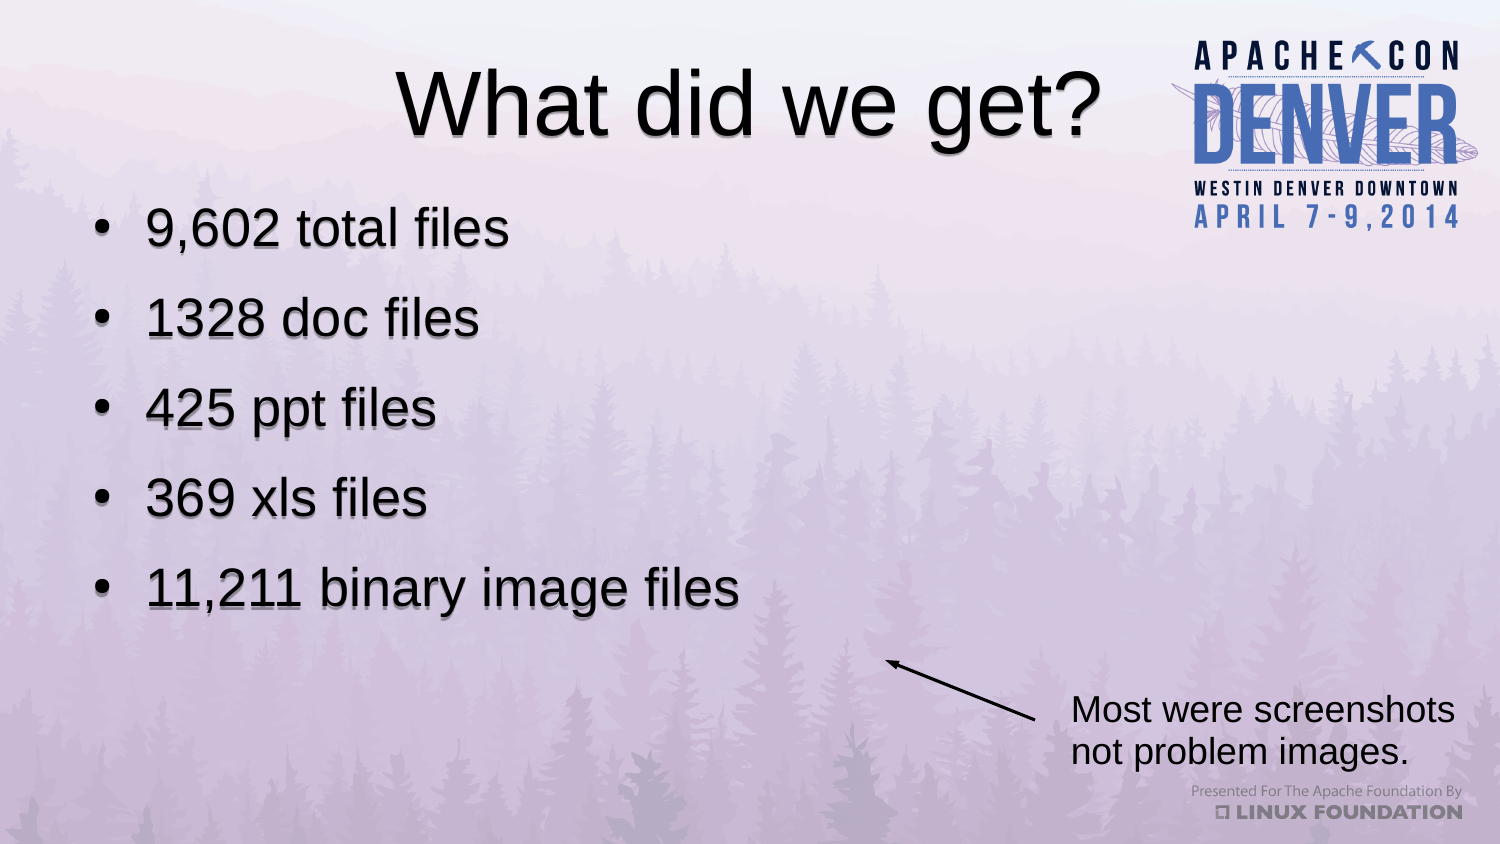

# What did we get?
9,602 total files
1328 doc files
425 ppt files
369 xls files
11,211 binary image files
Most were screenshots
not problem images.